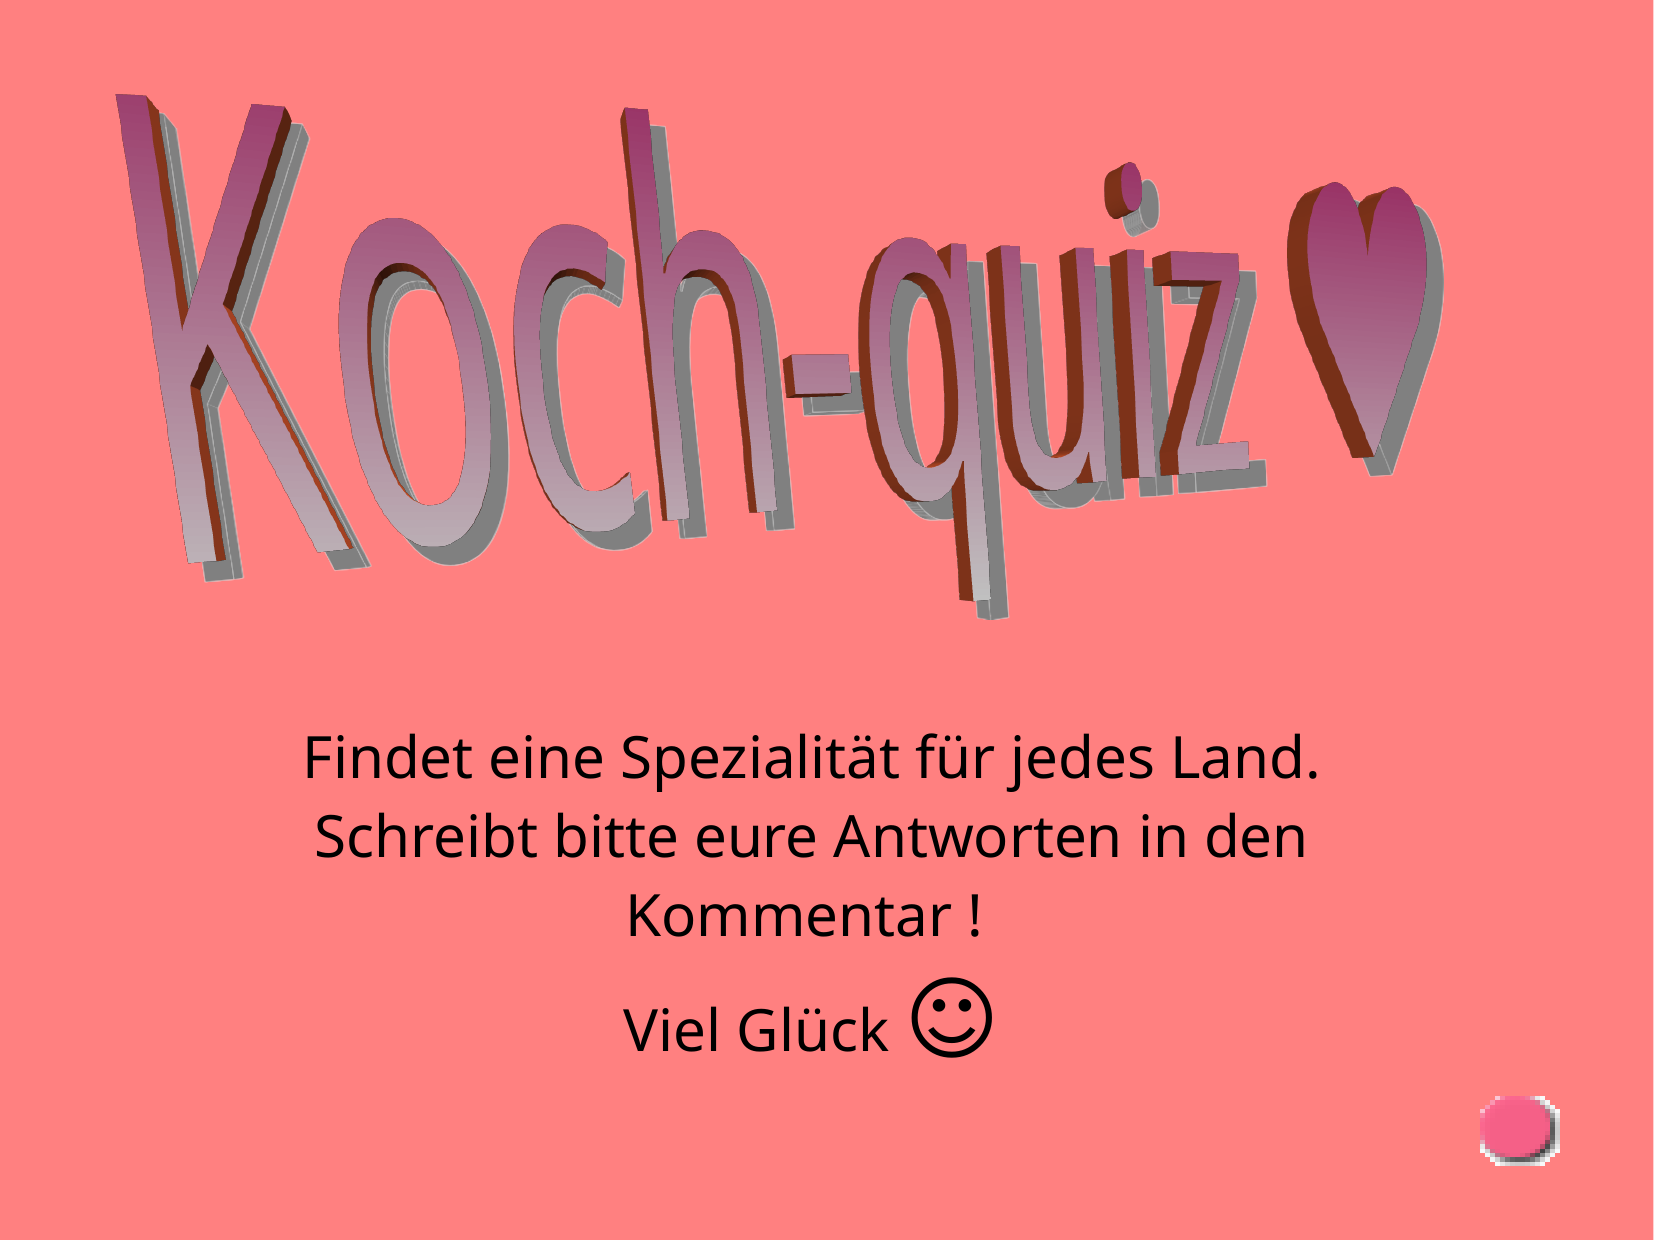

Koch-quiz ♥
Findet eine Spezialität für jedes Land.
Schreibt bitte eure Antworten in den Kommentar !
Viel Glück ☺